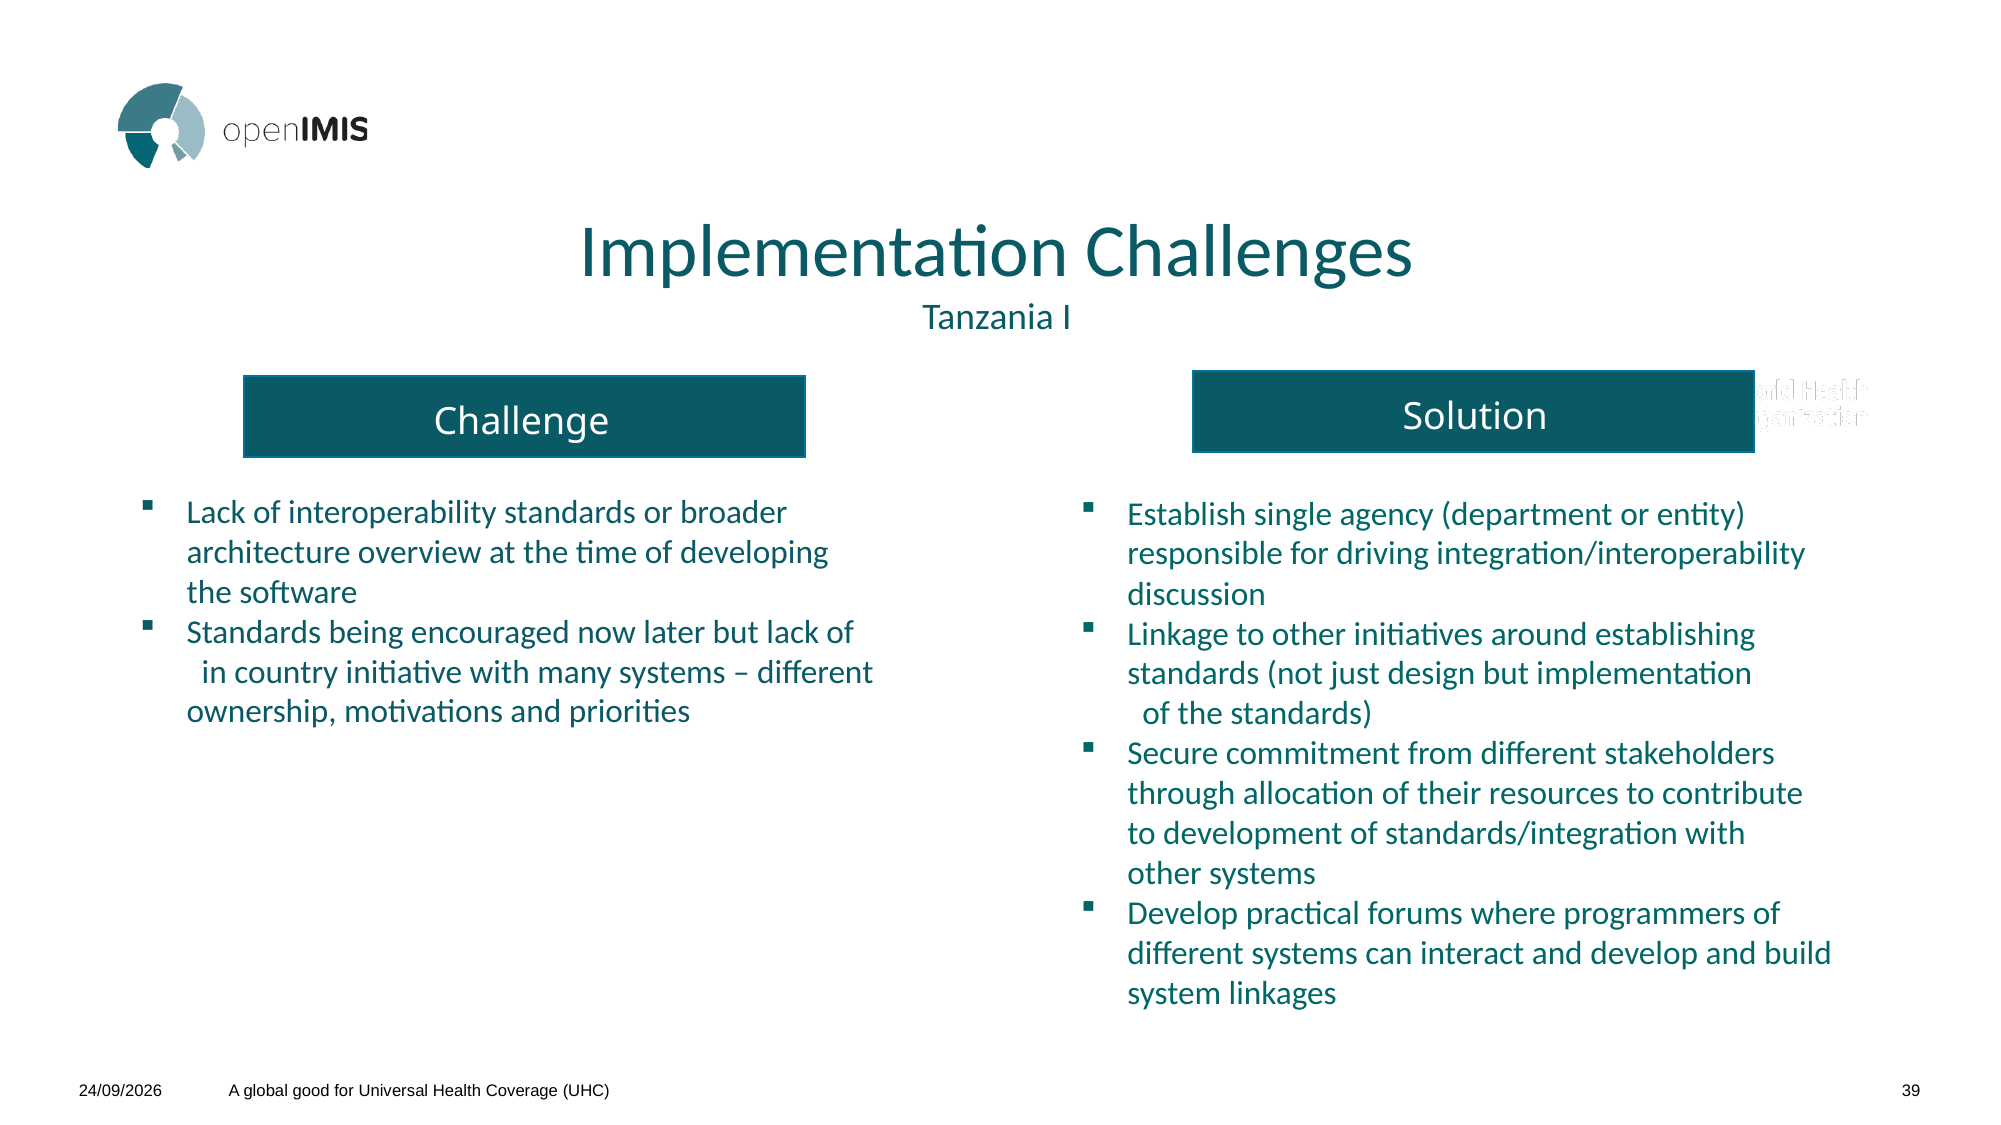

Implementation Challenges
Tanzania I
Solution
Challenge
Lack of interoperability standards or broader architecture overview at the time of developing the software
Standards being encouraged now later but lack of in country initiative with many systems – different ownership, motivations and priorities
Establish single agency (department or entity) responsible for driving integration/interoperability discussion
Linkage to other initiatives around establishing standards (not just design but implementation of the standards)
Secure commitment from different stakeholders through allocation of their resources to contribute to development of standards/integration with other systems
Develop practical forums where programmers of different systems can interact and develop and build system linkages
A global good for Universal Health Coverage (UHC)